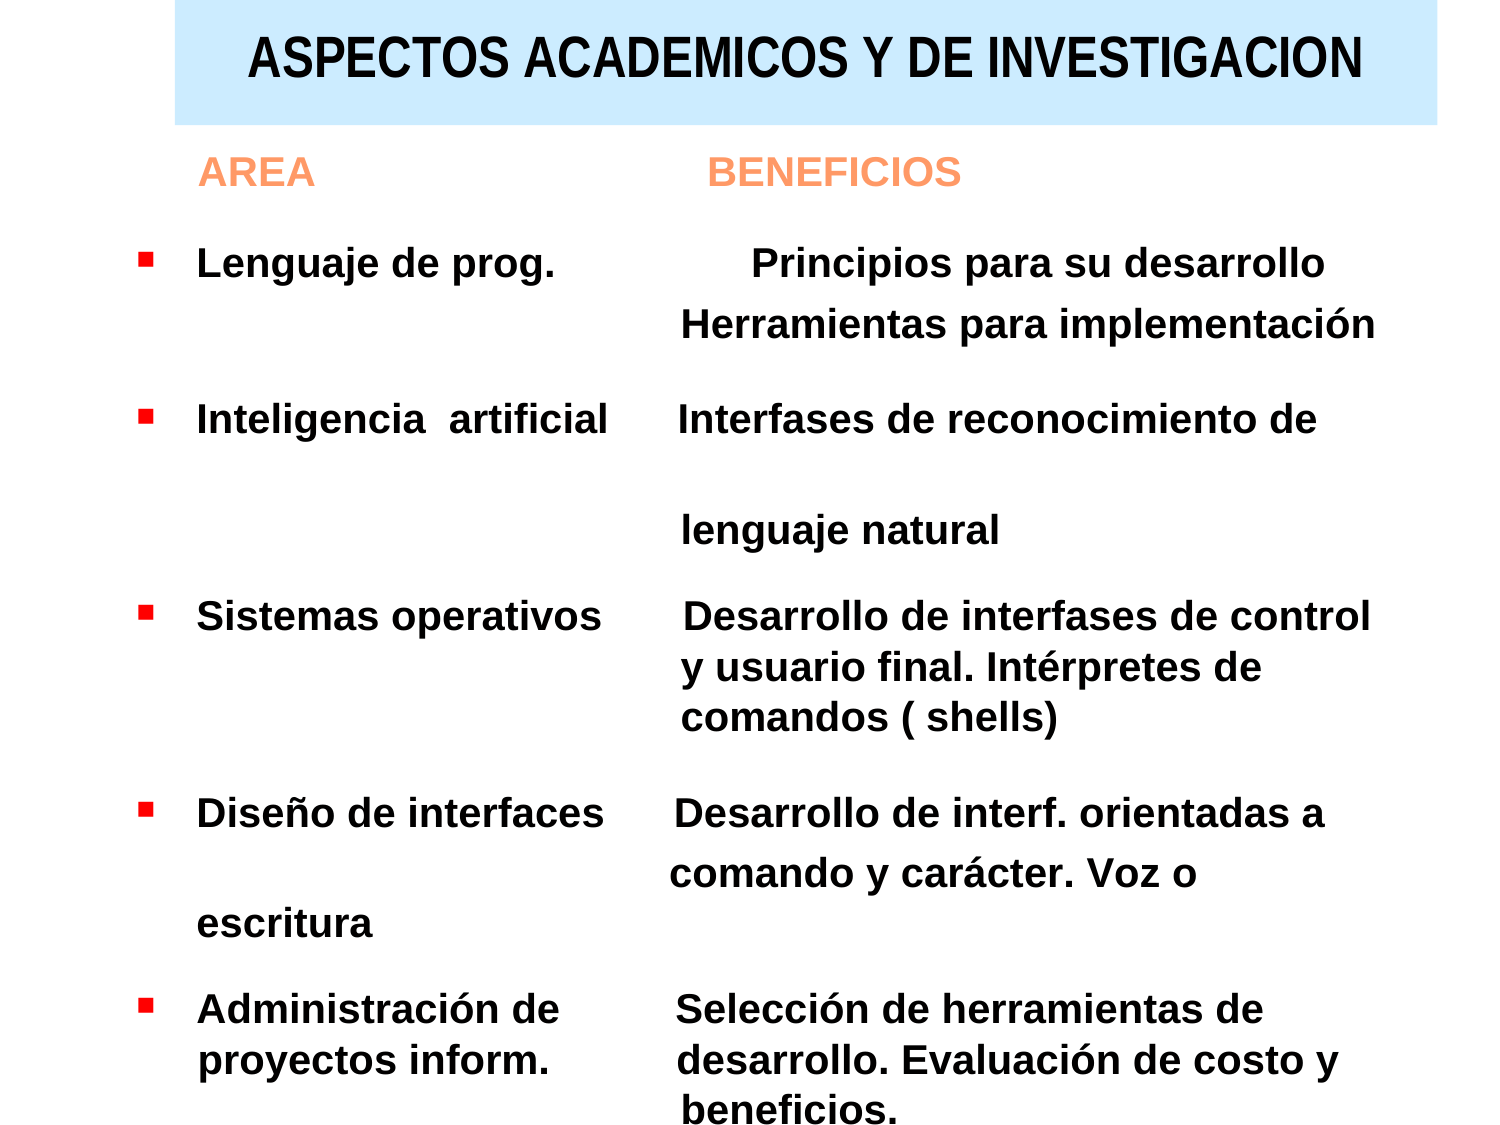

ASPECTOS ACADEMICOS Y DE INVESTIGACION
# AREA BENEFICIOS
Lenguaje de prog. Principios para su desarrollo
 Herramientas para implementación
Inteligencia artificial Interfases de reconocimiento de
 lenguaje natural
Sistemas operativos Desarrollo de interfases de control
 y usuario final. Intérpretes de
 comandos ( shells)
Diseño de interfaces Desarrollo de interf. orientadas a
 comando y carácter. Voz o escritura
Administración de Selección de herramientas de
 proyectos inform. desarrollo. Evaluación de costo y
 beneficios.
Año 2004
39